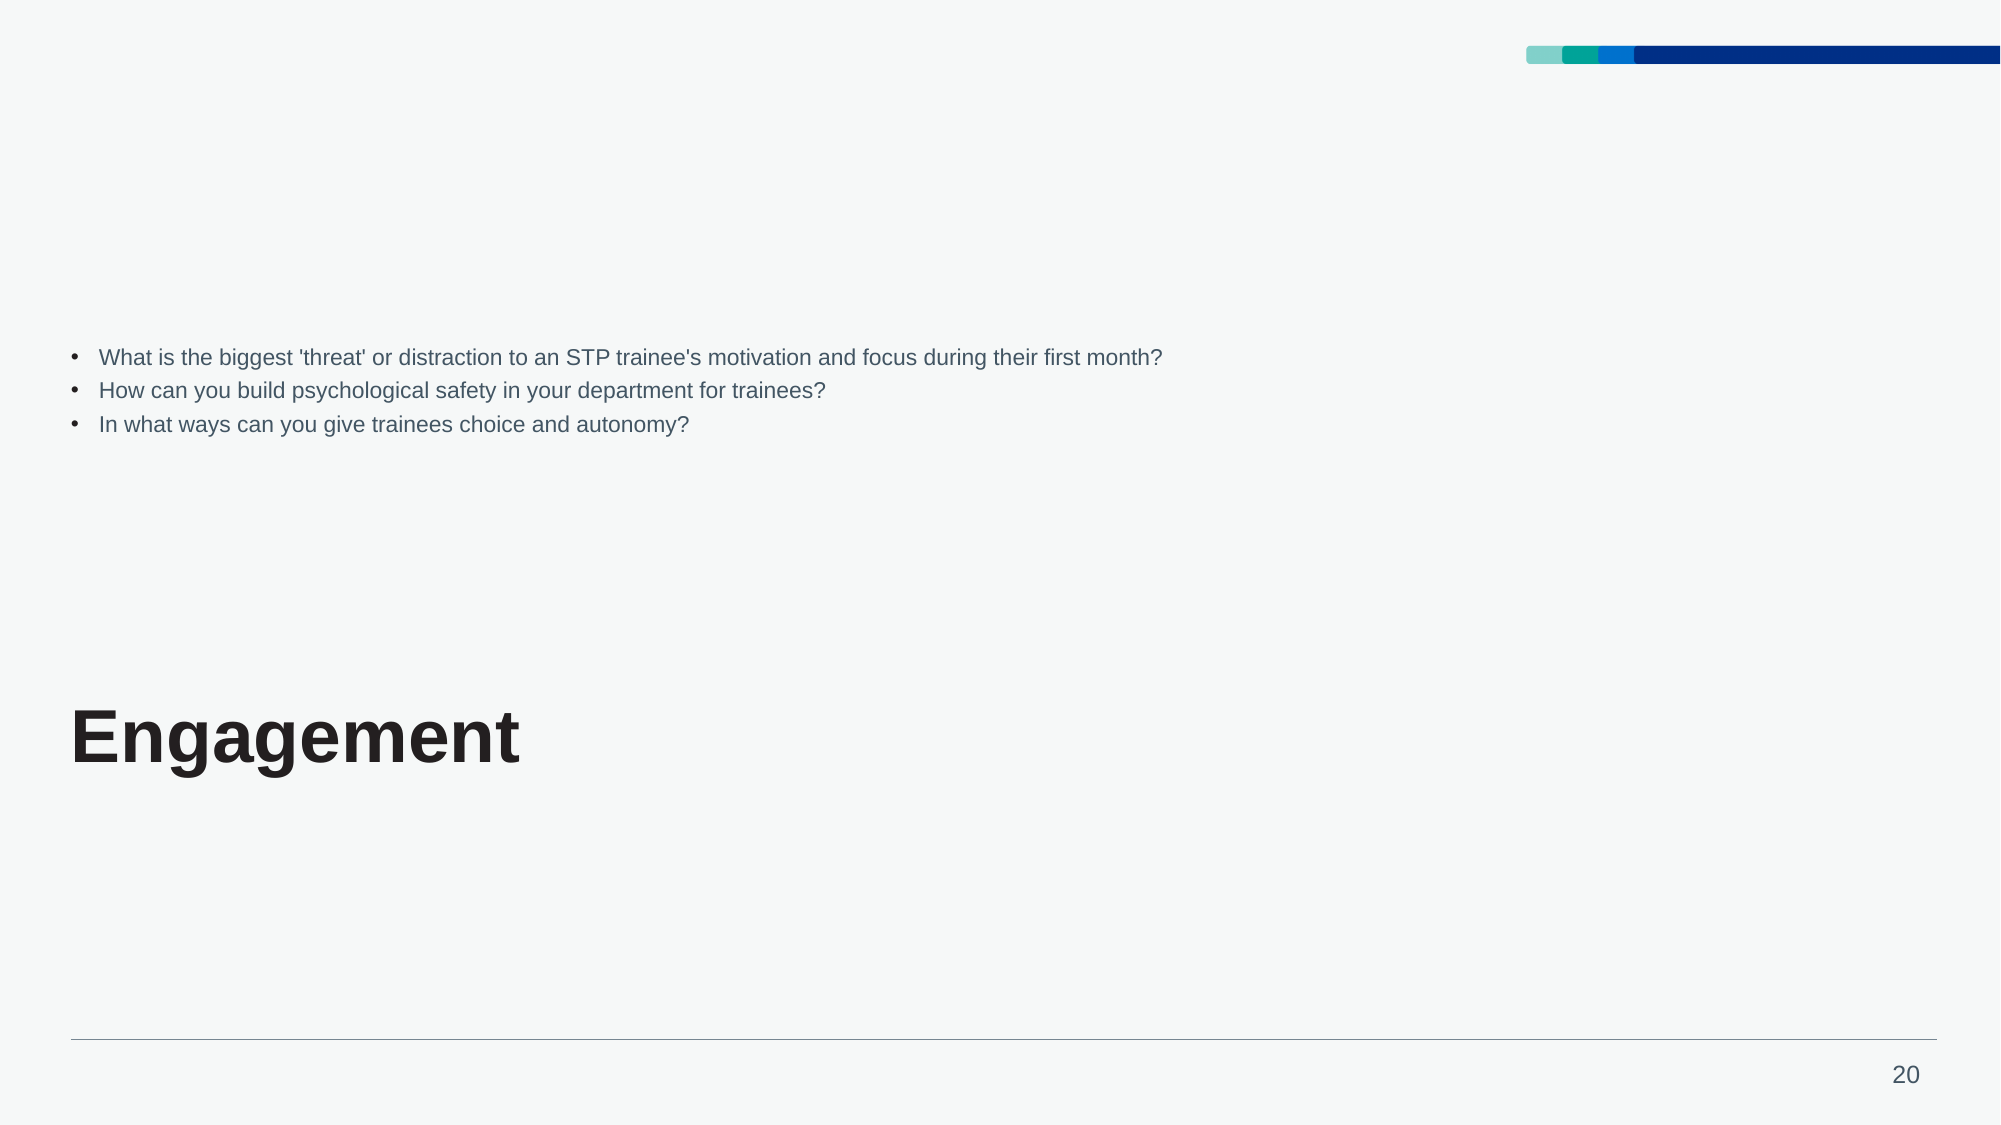

# What is the biggest 'threat' or distraction to an STP trainee's motivation and focus during their first month?
How can you build psychological safety in your department for trainees?
In what ways can you give trainees choice and autonomy?
Engagement